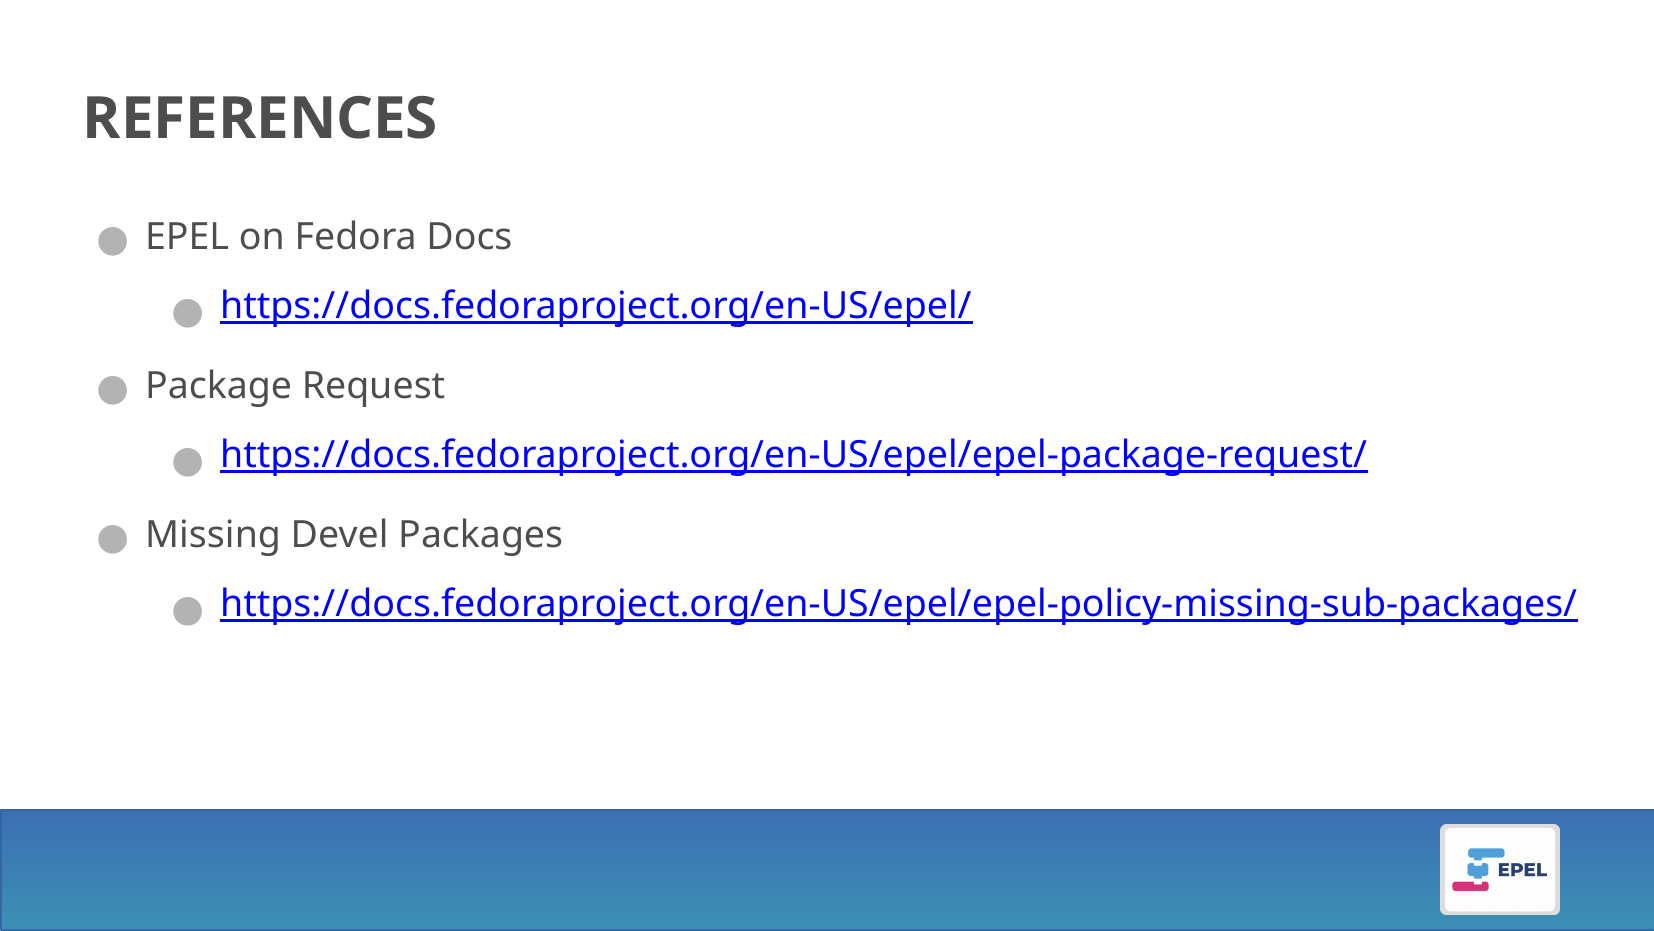

REFERENCES
EPEL on Fedora Docs
https://docs.fedoraproject.org/en-US/epel/
Package Request
https://docs.fedoraproject.org/en-US/epel/epel-package-request/
Missing Devel Packages
https://docs.fedoraproject.org/en-US/epel/epel-policy-missing-sub-packages/